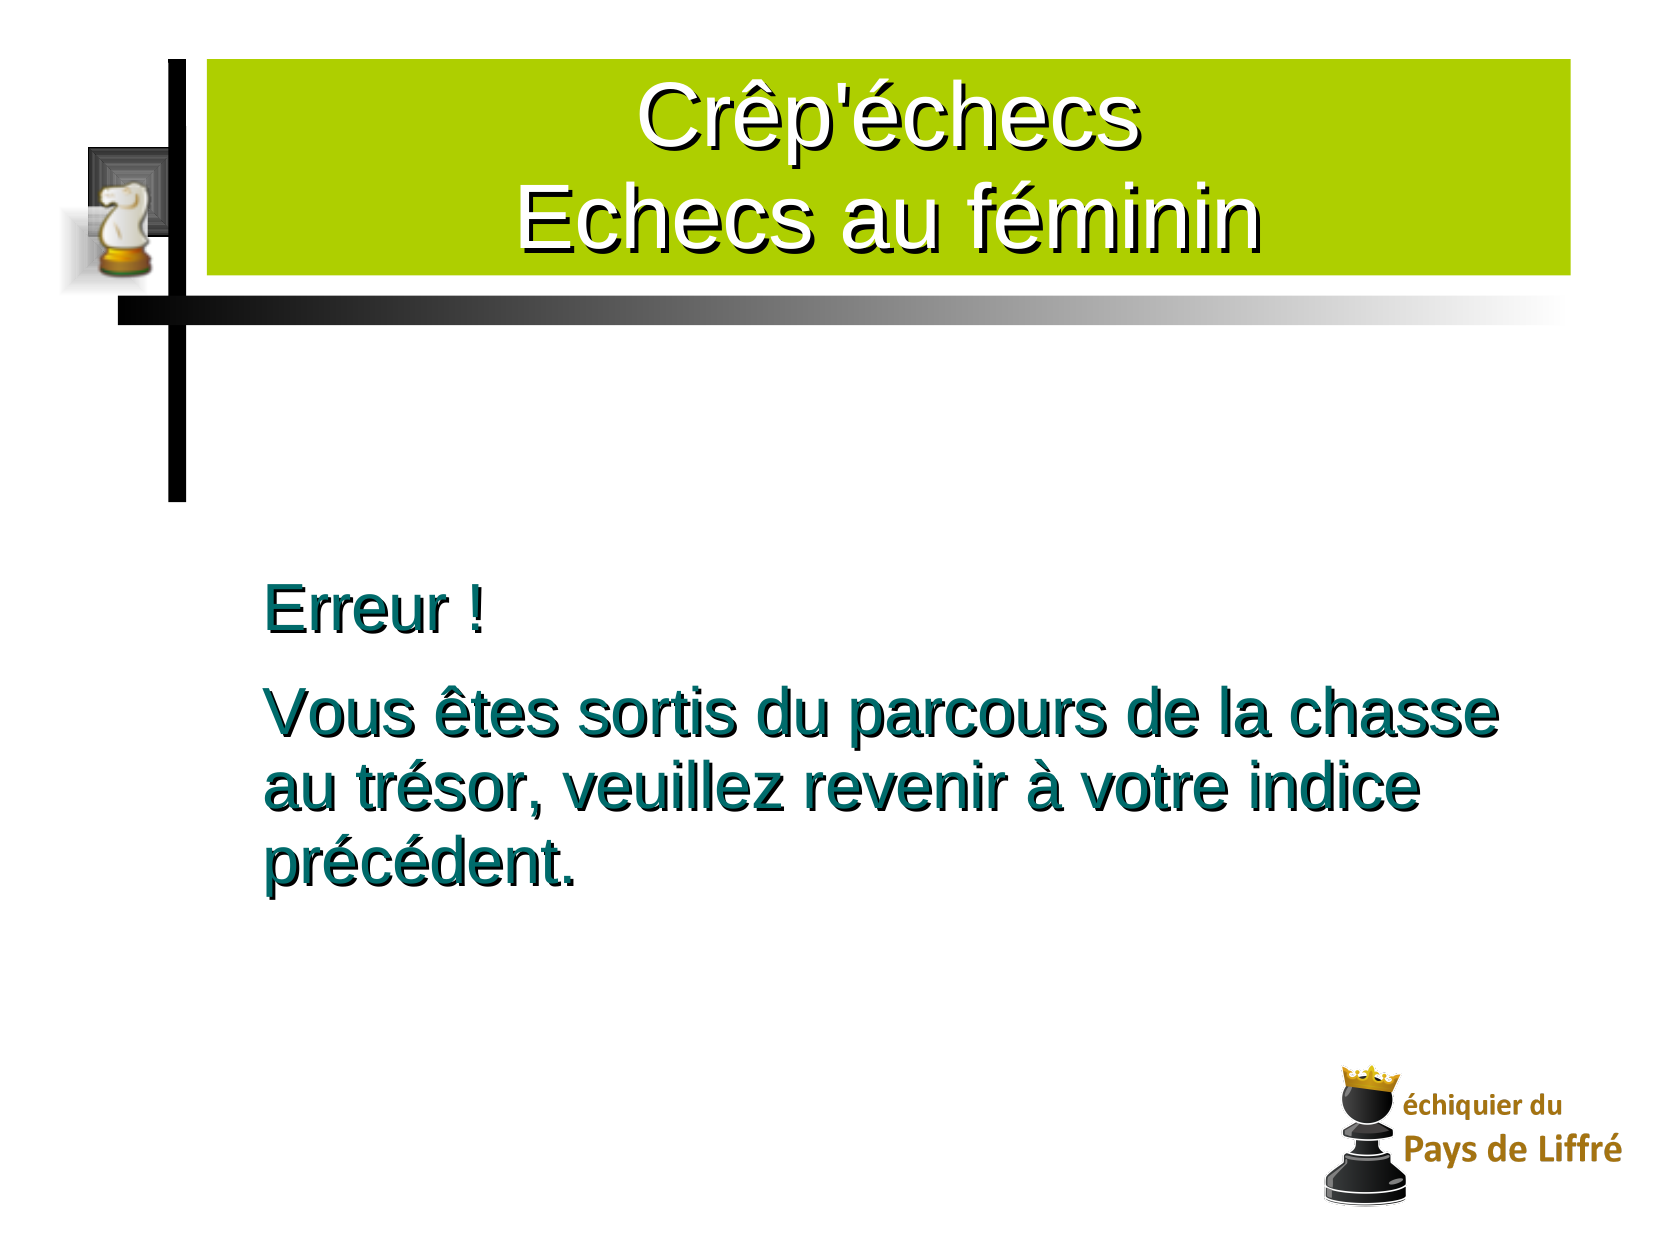

# Crêp'échecs Echecs au féminin
Erreur !
Vous êtes sortis du parcours de la chasse au trésor, veuillez revenir à votre indice précédent.